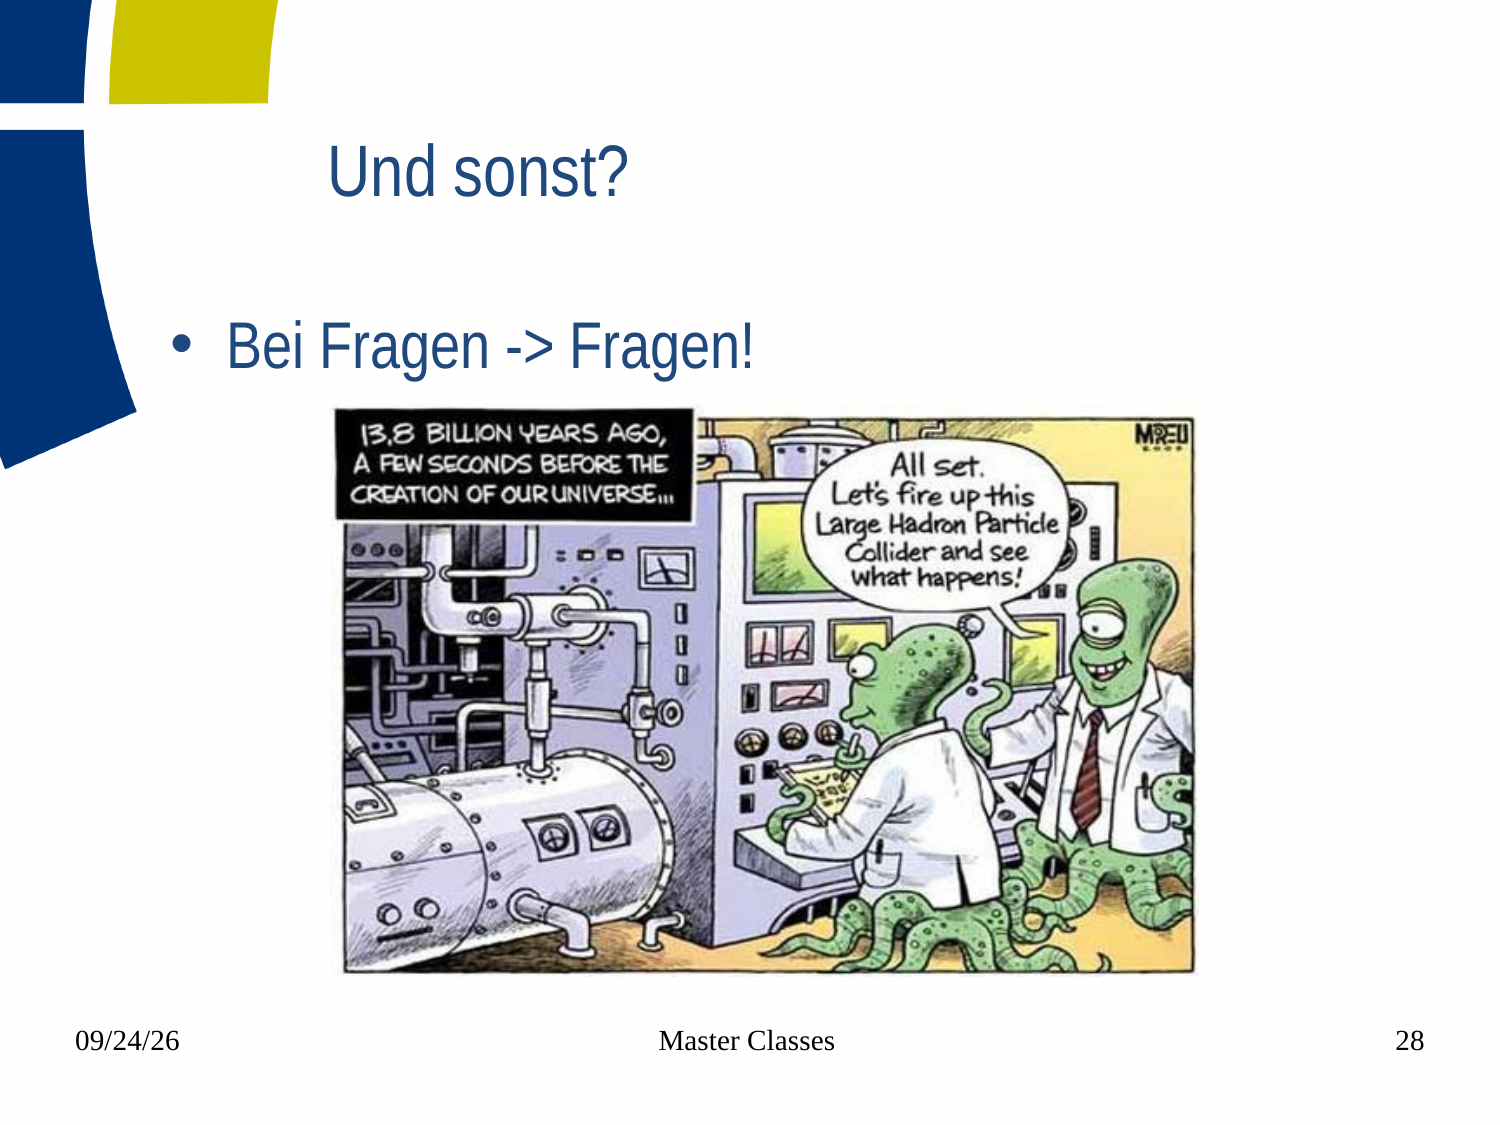

# Und sonst?
Bei Fragen -> Fragen!
International Masterclasses 2013
28